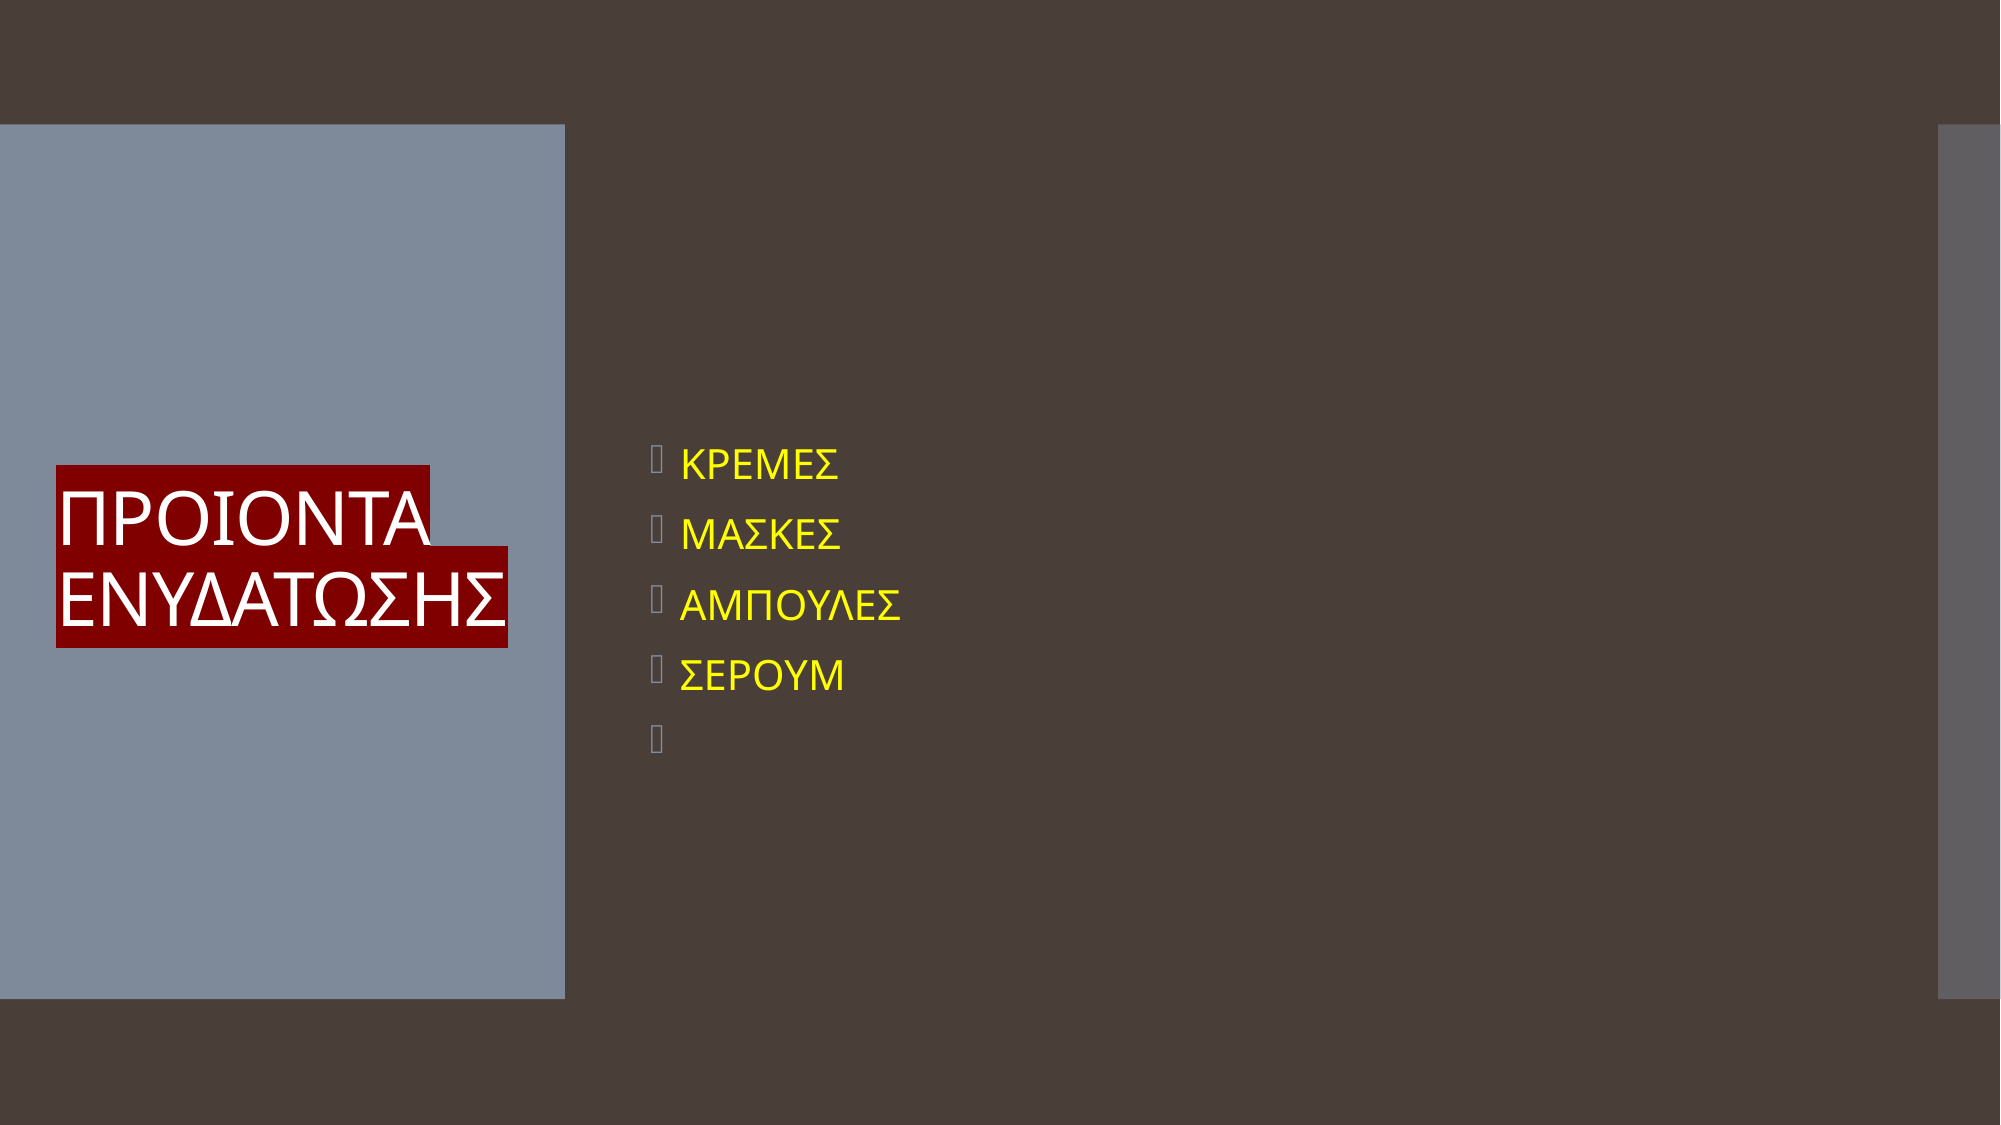

# ΠΡΟΙΟΝΤΑ ΕΝΥΔΑΤΩΣΗΣ
ΚΡΕΜΕΣ
ΜΑΣΚΕΣ
ΑΜΠΟΥΛΕΣ
ΣΕΡΟΥΜ